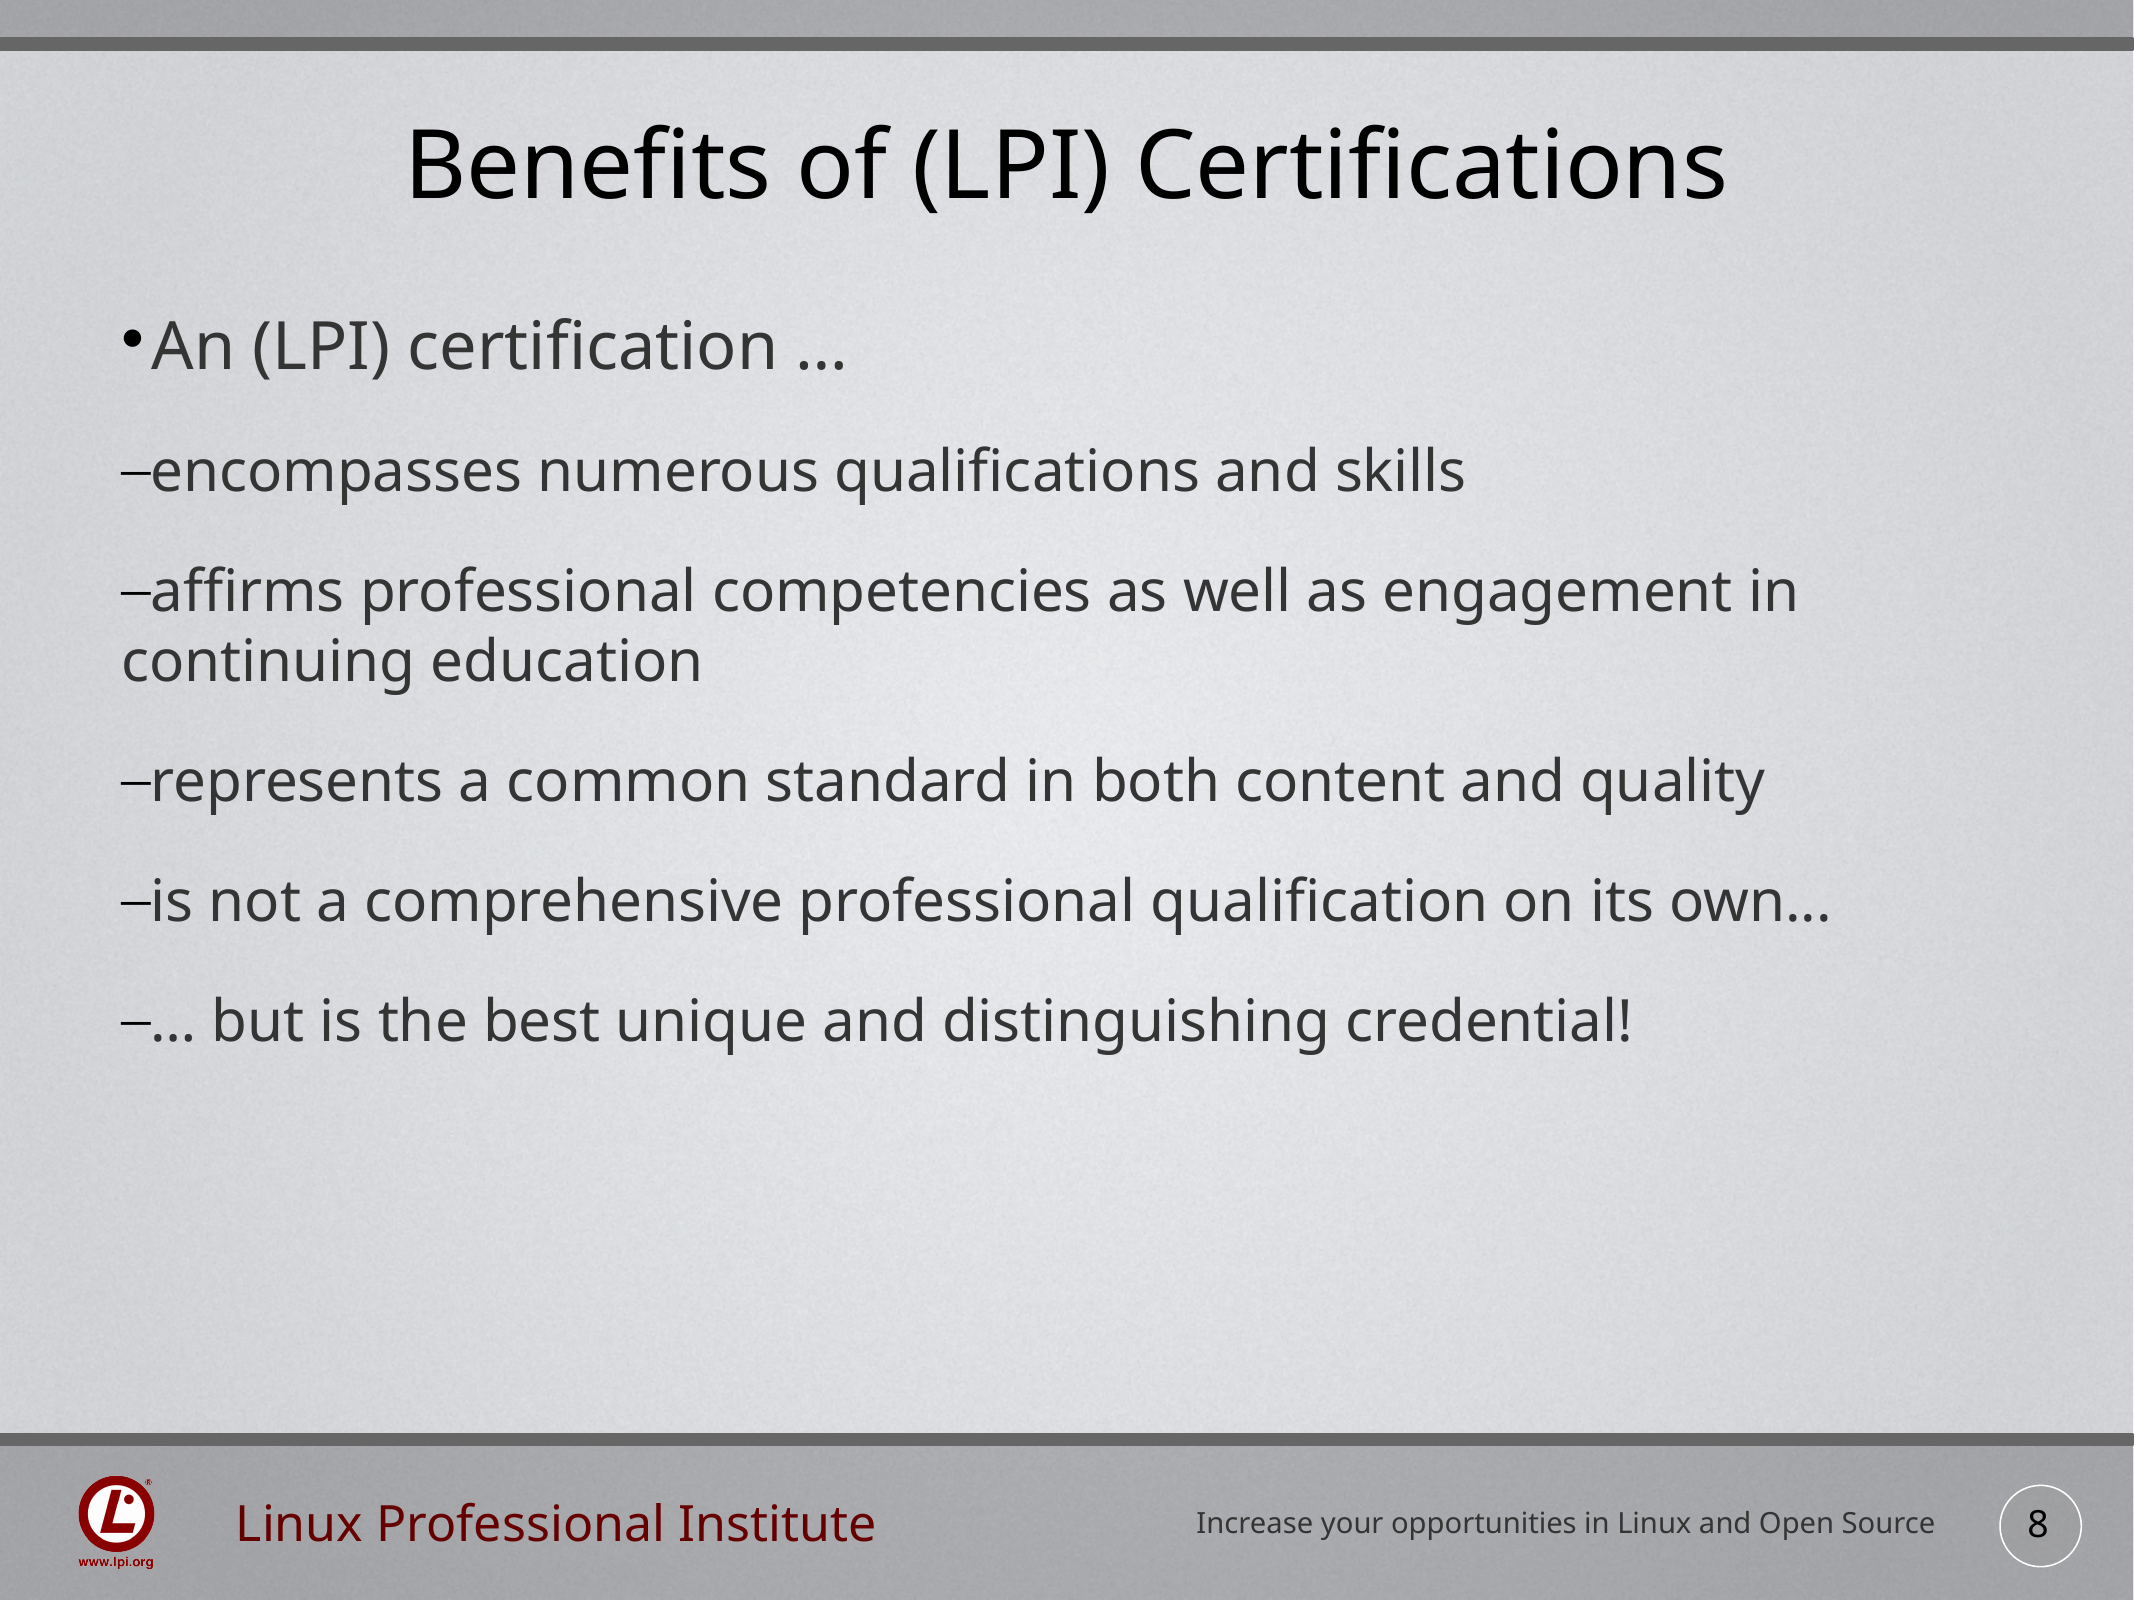

# Benefits of (LPI) Certifications
An (LPI) certification …
encompasses numerous qualifications and skills
affirms professional competencies as well as engagement in continuing education
represents a common standard in both content and quality
is not a comprehensive professional qualification on its own...
… but is the best unique and distinguishing credential!